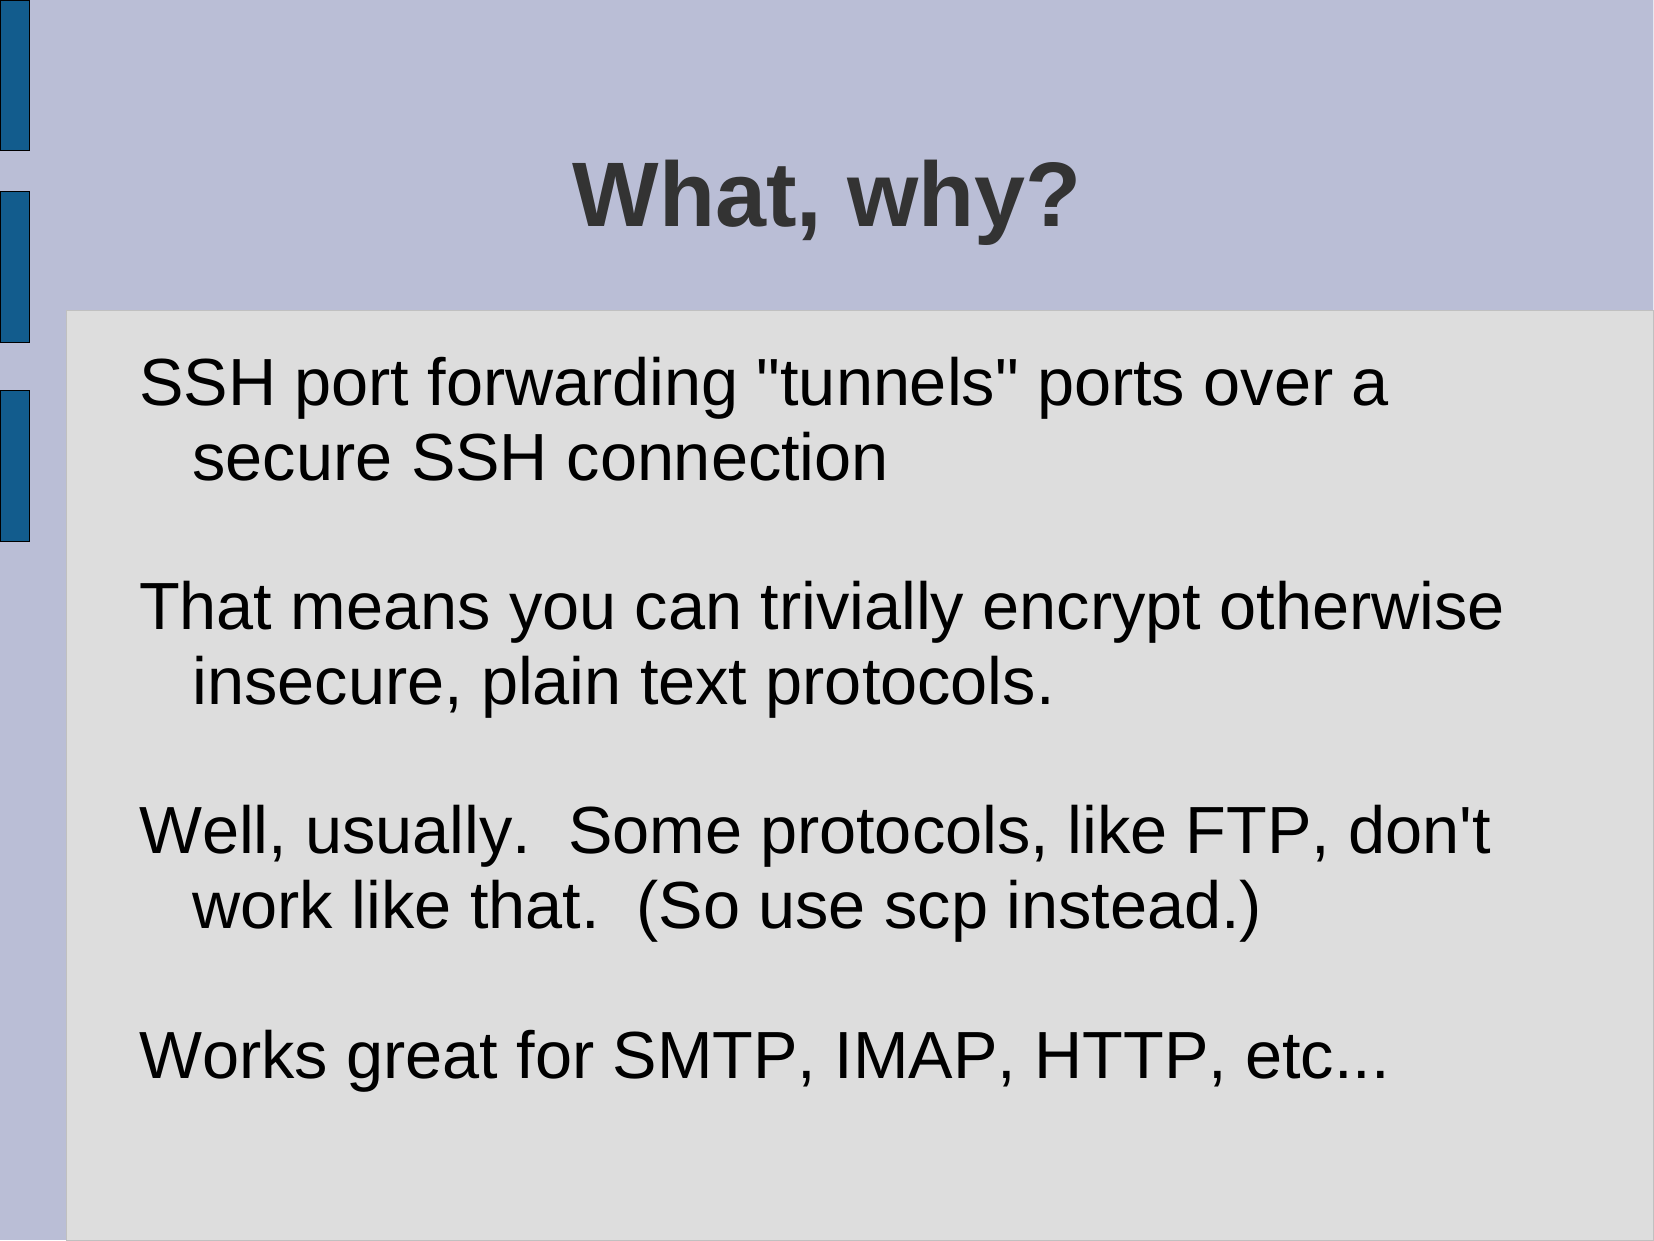

# What, why?
SSH port forwarding "tunnels" ports over a secure SSH connection
That means you can trivially encrypt otherwise insecure, plain text protocols.
Well, usually. Some protocols, like FTP, don't work like that. (So use scp instead.)
Works great for SMTP, IMAP, HTTP, etc...